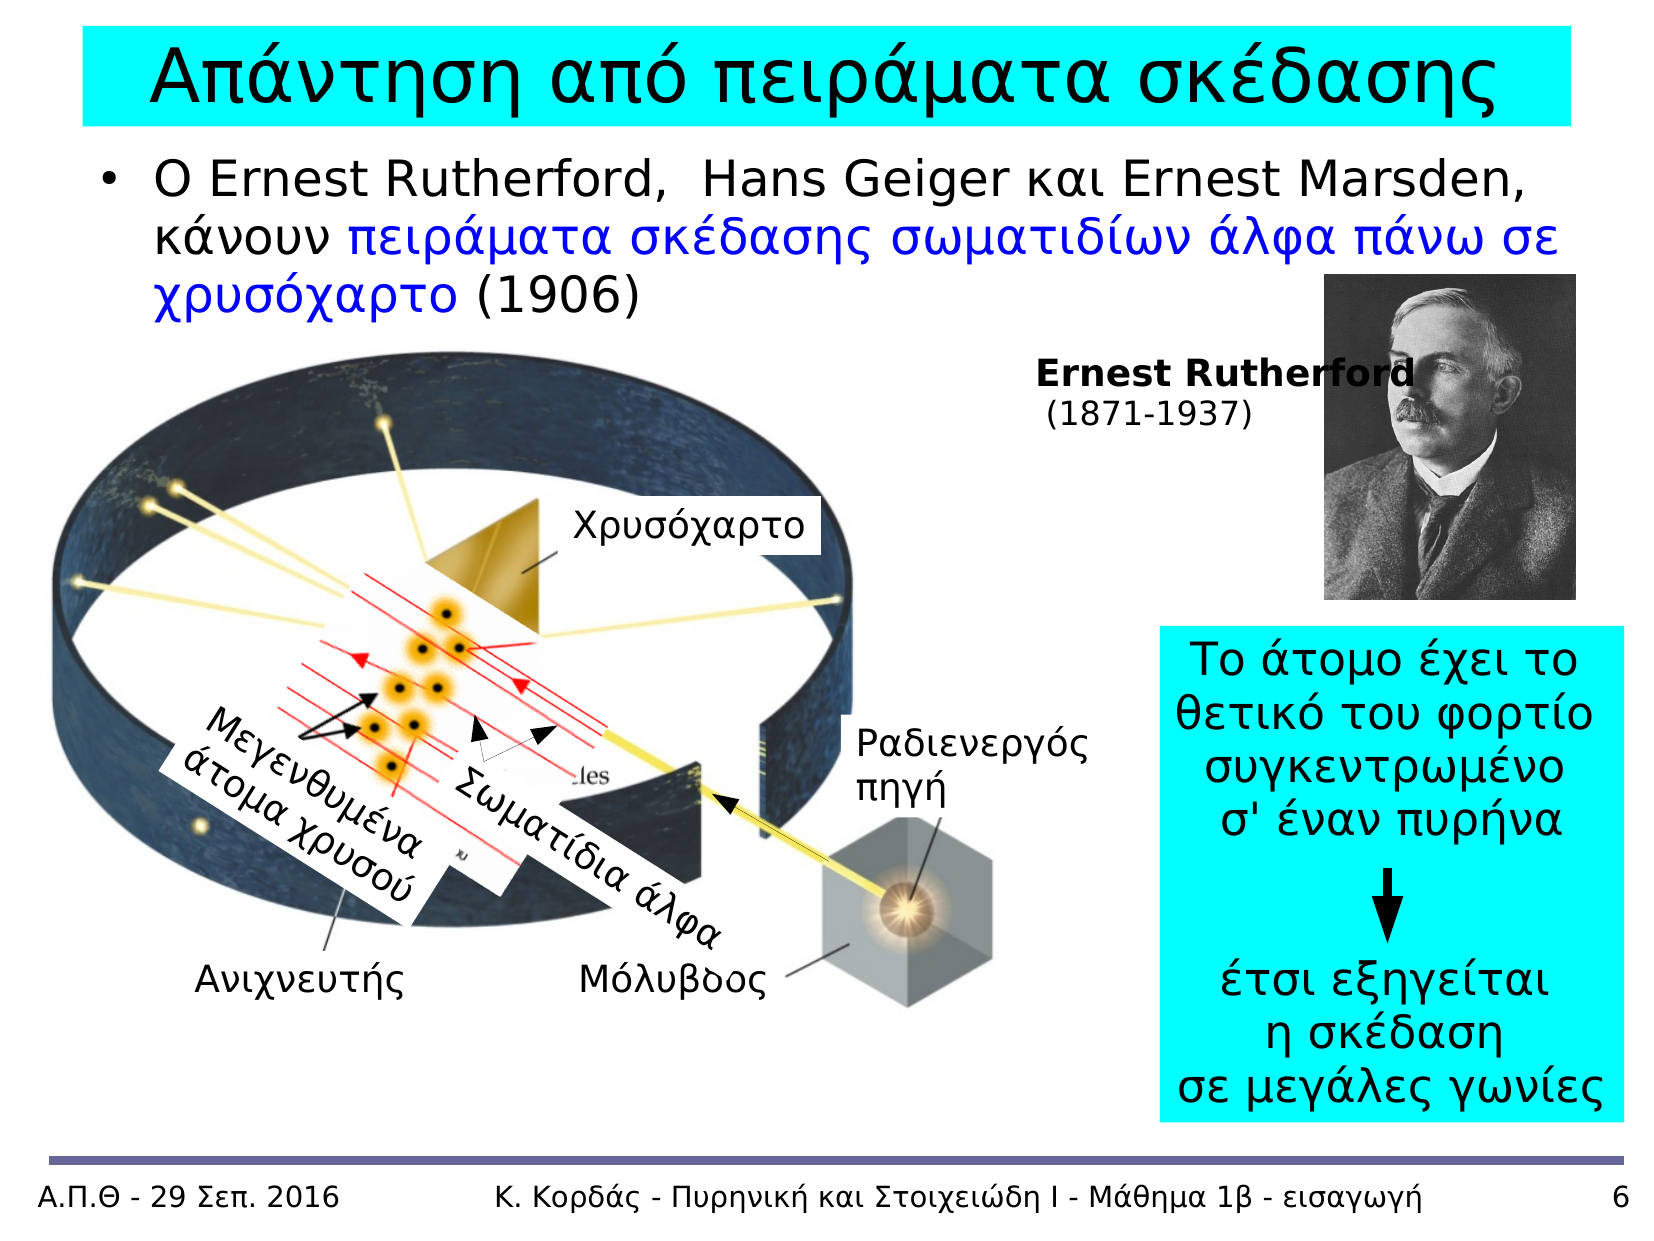

# Απάντηση από πειράματα σκέδασης
Ο Ernest Rutherford, Hans Geiger και Ernest Marsden, κάνουν πειράματα σκέδασης σωματιδίων άλφα πάνω σε χρυσόχαρτο (1906)
Ernest Rutherford
 (1871-1937)
Χρυσόχαρτο
Μεγενθυμένα
άτομα χρυσού
Σωματίδια άλφα
Το άτομο έχει το
θετικό του φορτίο
συγκεντρωμένο
σ' έναν πυρήνα
έτσι εξηγείται
η σκέδαση
σε μεγάλες γωνίες
Ραδιενεργός
πηγή
Ανιχνευτής
Μόλυβδος
Α.Π.Θ - 29 Σεπ. 2016
Κ. Κορδάς - Πυρηνική και Στοιχειώδη Ι - Μάθημα 1β - εισαγωγή
6